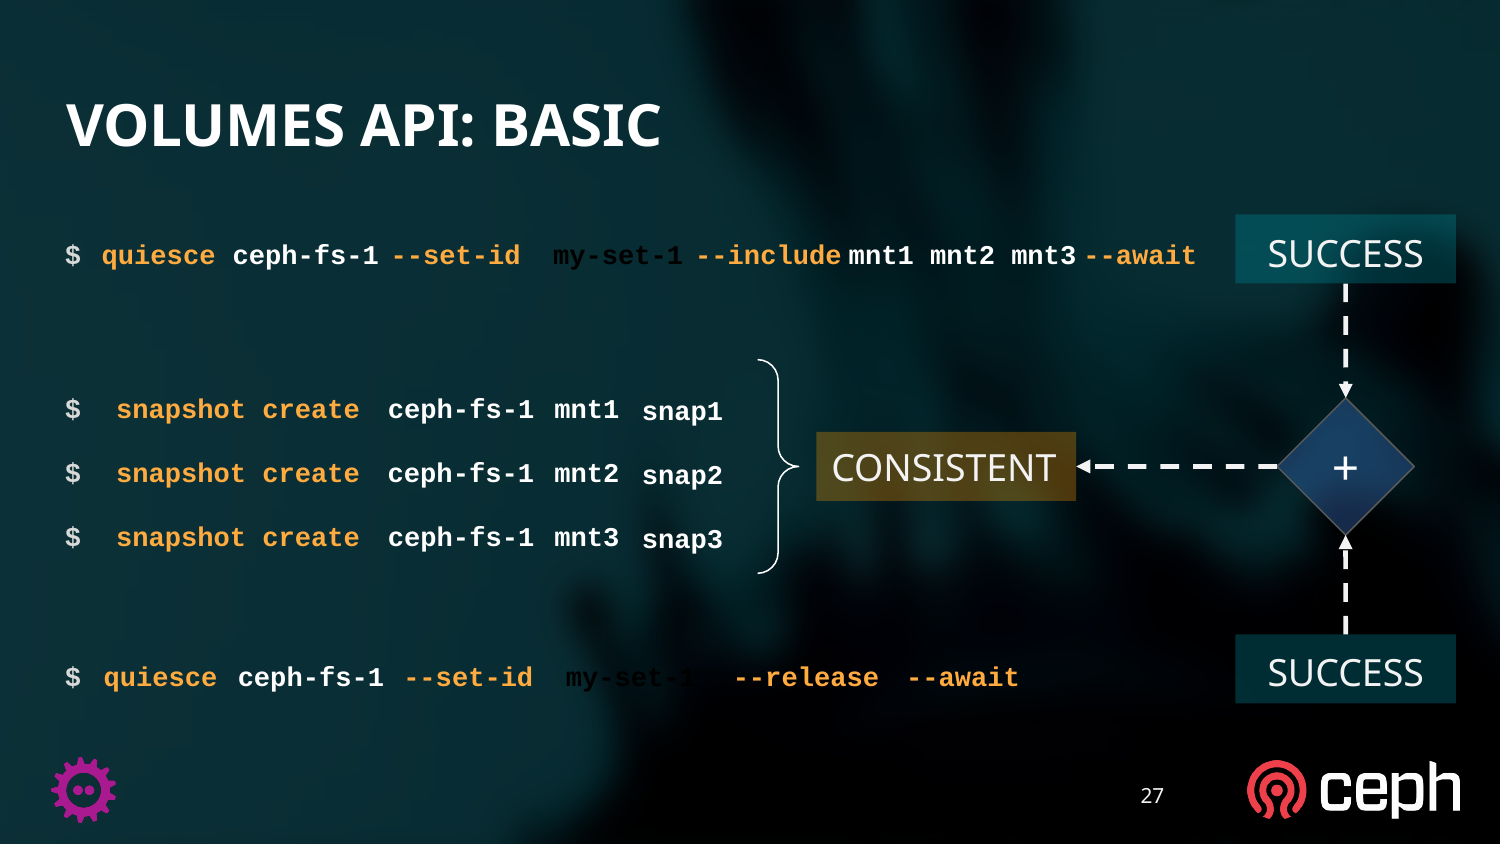

# VOLUMES API: BASIC
SUCCESS
$
quiesce
ceph-fs-1
--set-id my-set-1
--include
mnt1 mnt2 mnt3
--await
$
mnt1
snapshot create
ceph-fs-1
snap1
+
CONSISTENT
$
snapshot create
ceph-fs-1
mnt2
snap2
$
snapshot create
ceph-fs-1
mnt3
snap3
SUCCESS
$
quiesce
ceph-fs-1
--set-id my-set-1
--release
--await